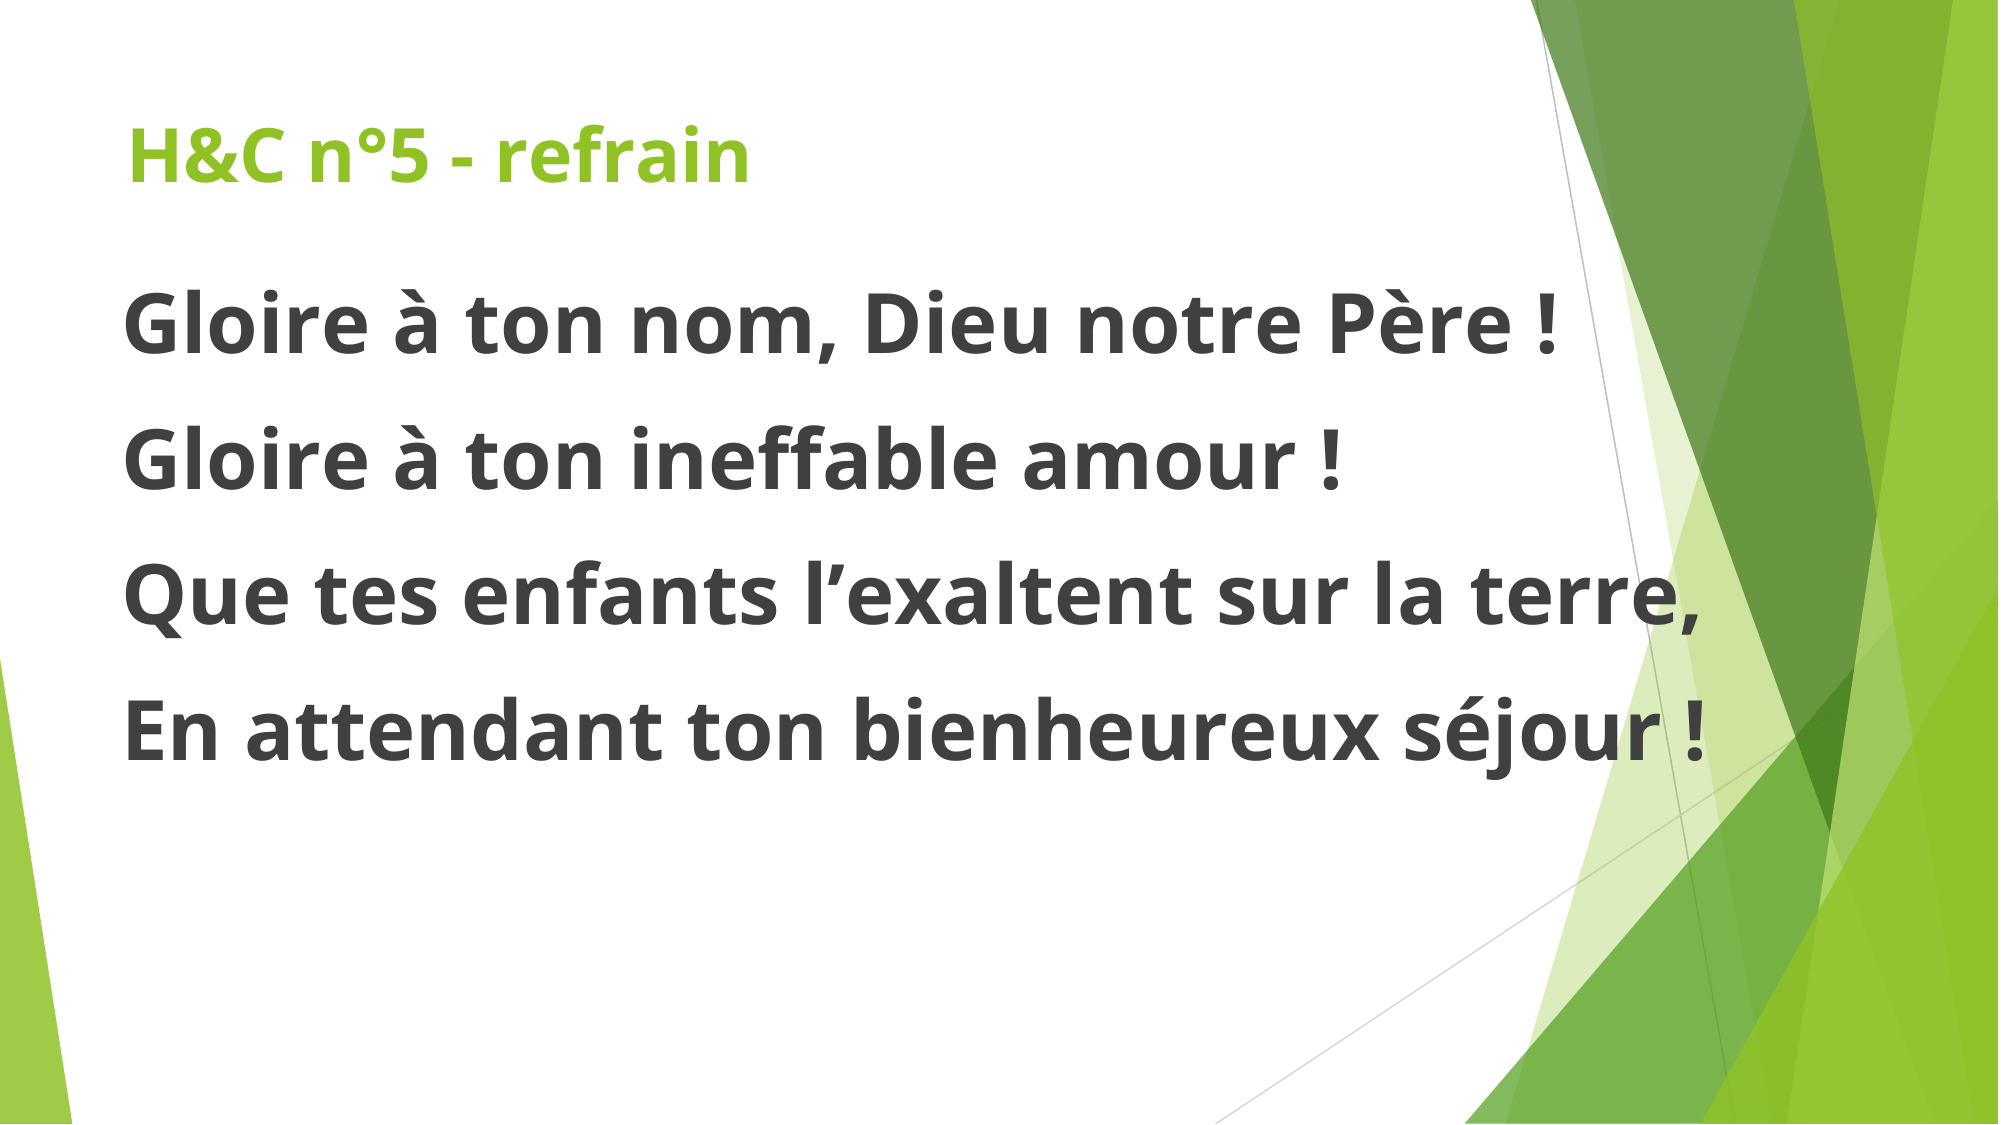

H&C n°5 - refrain
Gloire à ton nom, Dieu notre Père !
Gloire à ton ineffable amour !
Que tes enfants l’exaltent sur la terre,
En attendant ton bienheureux séjour !